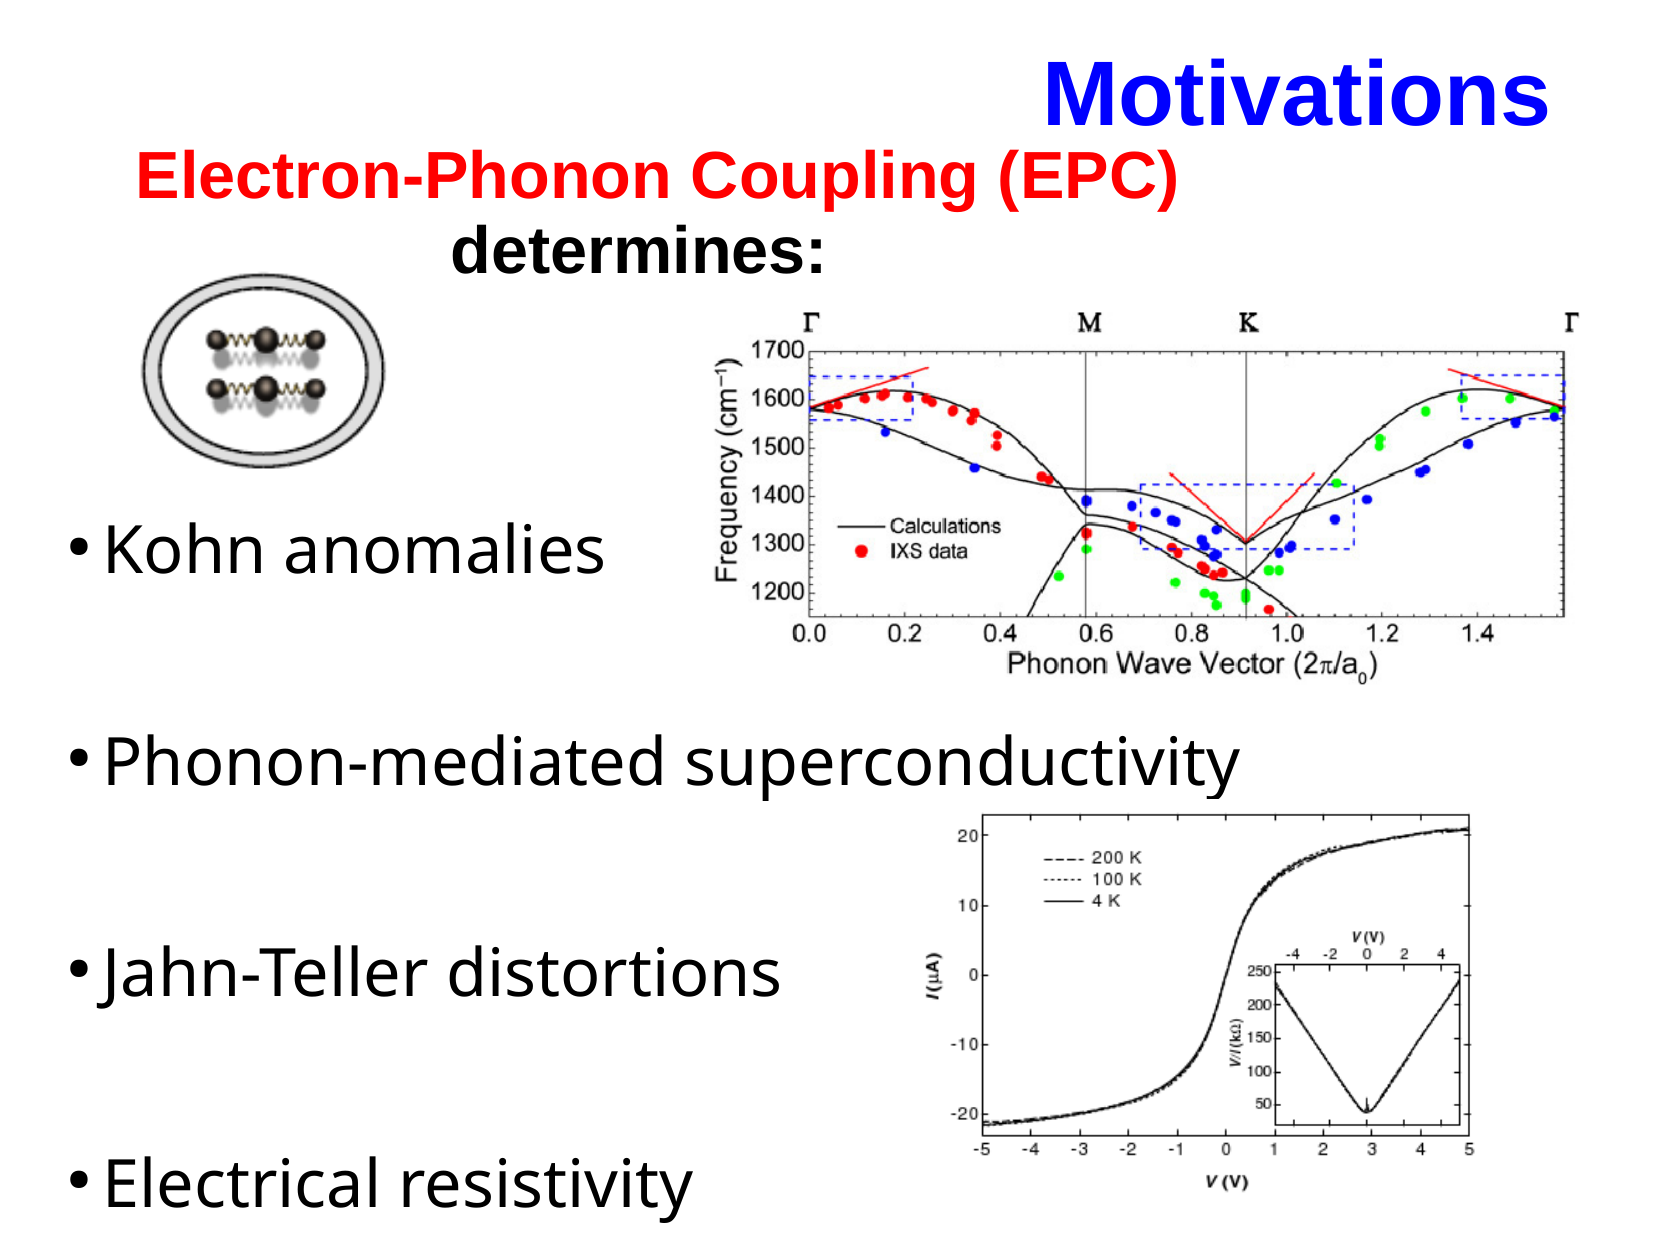

# Motivations
 Electron-Phonon Coupling (EPC)
determines:
Kohn anomalies
Phonon-mediated superconductivity
Jahn-Teller distortions
Electrical resistivity